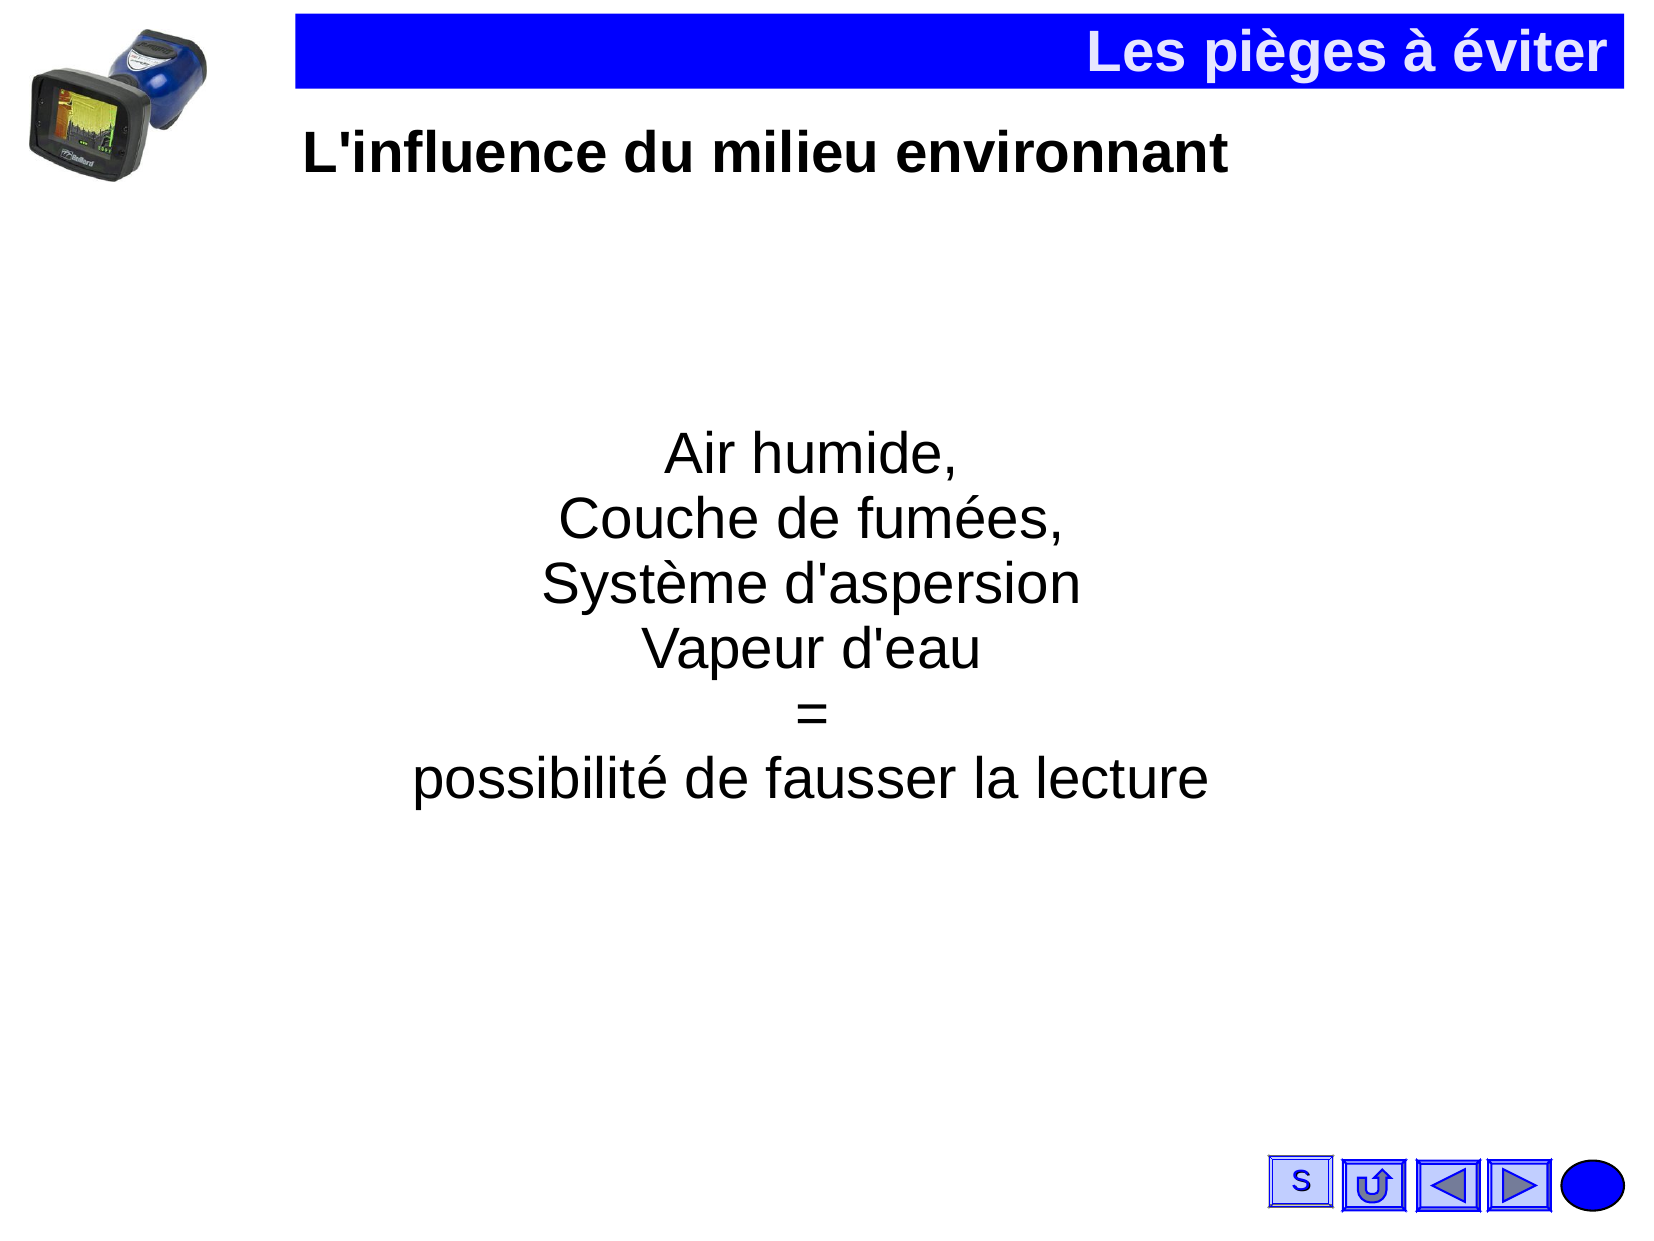

Les pièges à éviter
L'influence du milieu environnant
Air humide,
Couche de fumées,
Système d'aspersion
Vapeur d'eau
=
possibilité de fausser la lecture